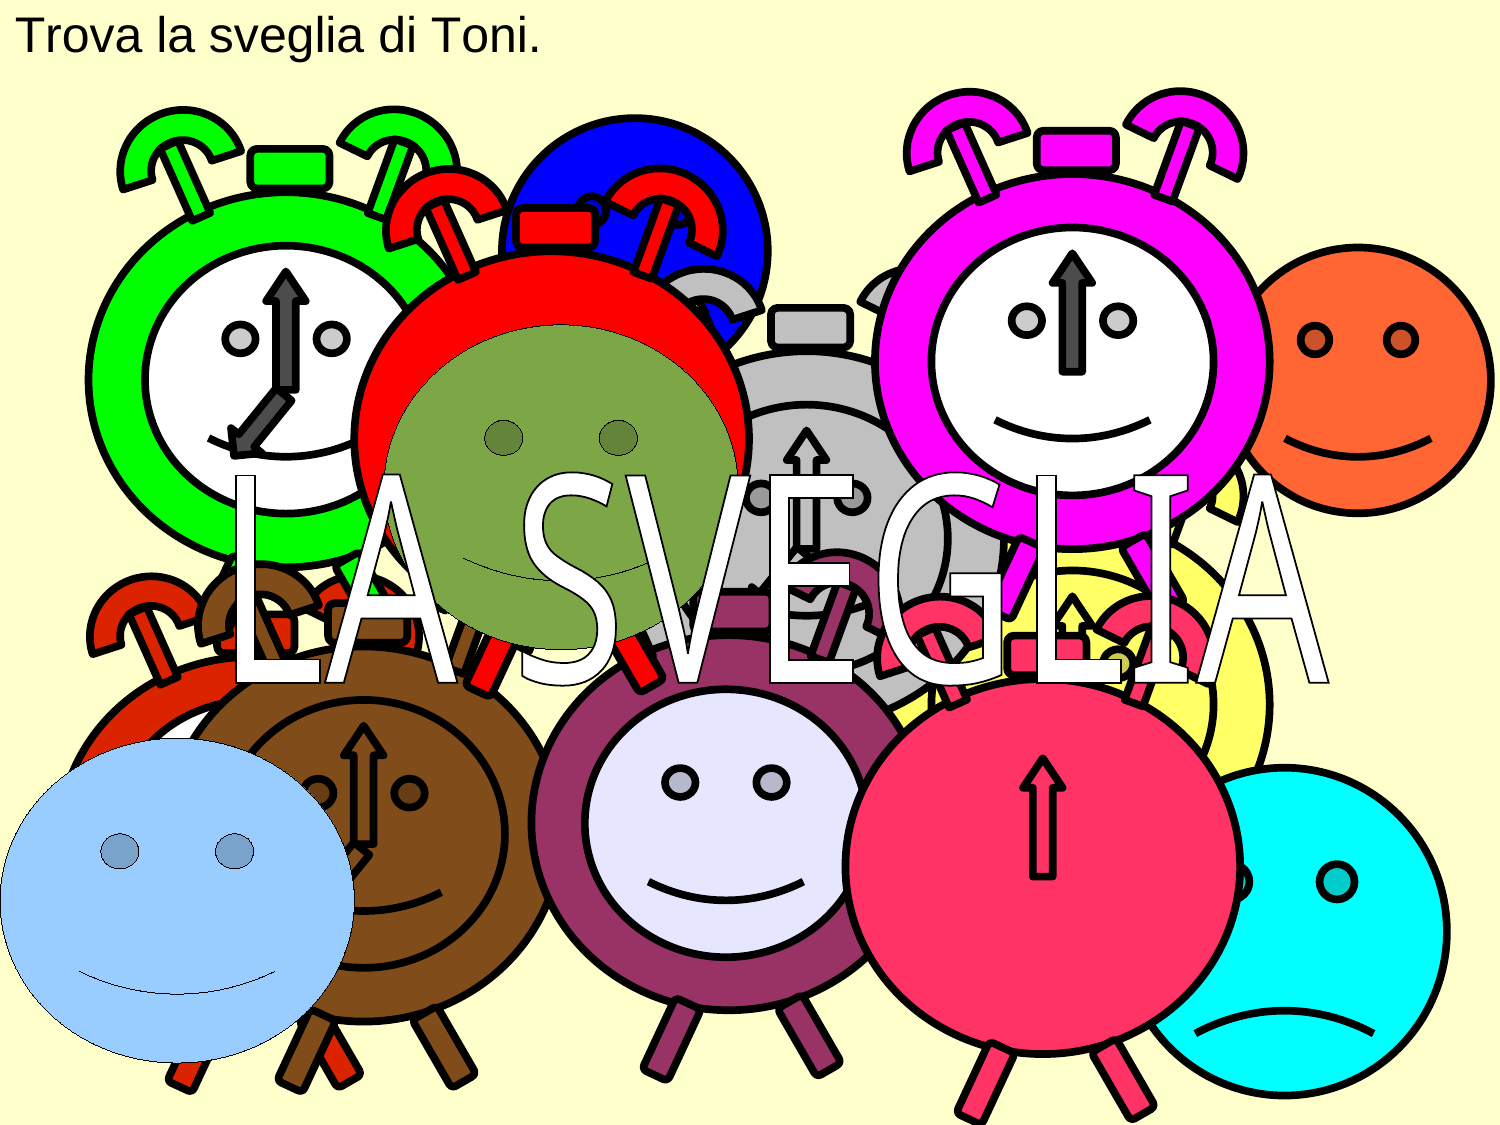

Trova la sveglia di Toni.
LA SVEGLIA